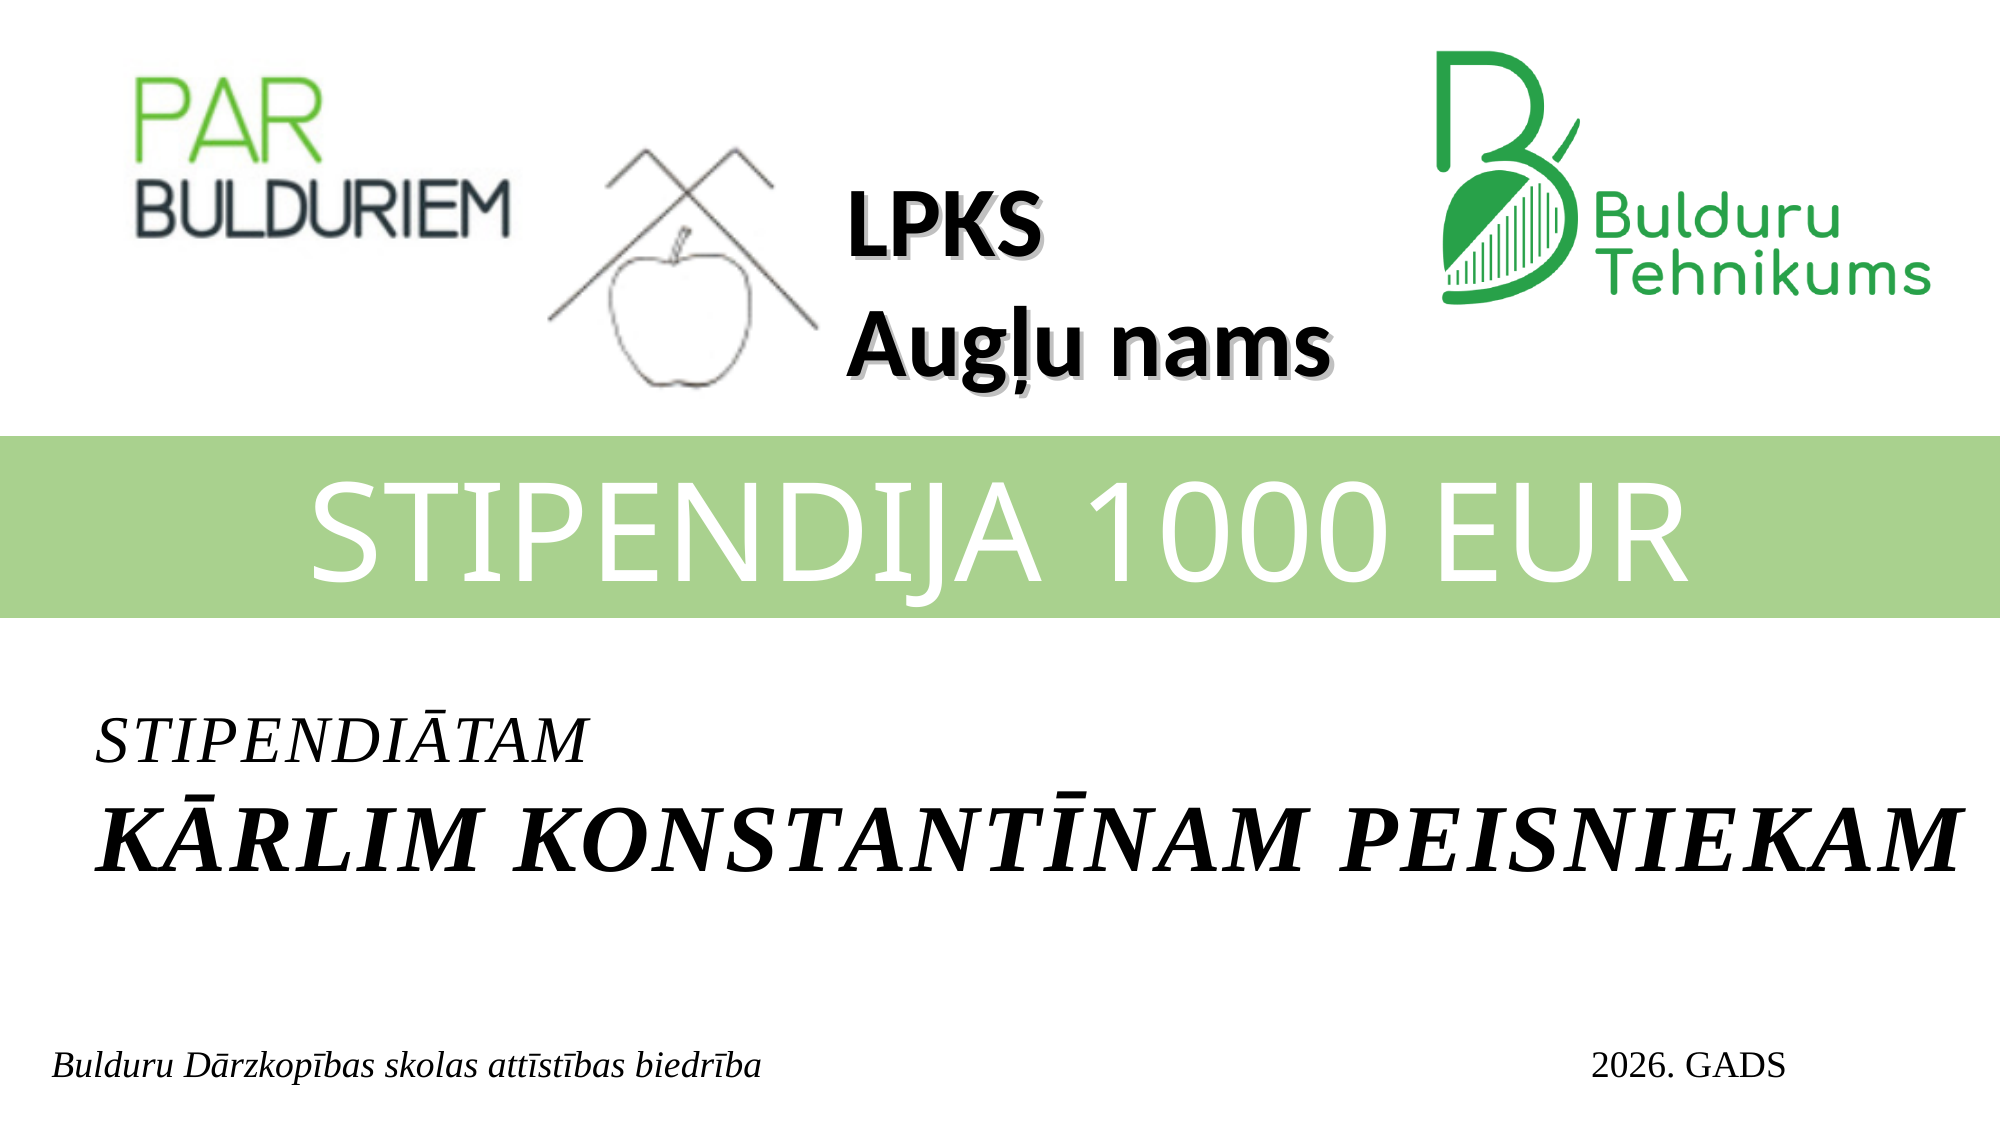

LPKS
Augļu nams
STIPENDIJA 1000 EUR
STIPENDIĀTAM
KārliM KonsTantīnAM PeisniekAM
Bulduru Dārzkopības skolas attīstības biedrība
2026. GADS